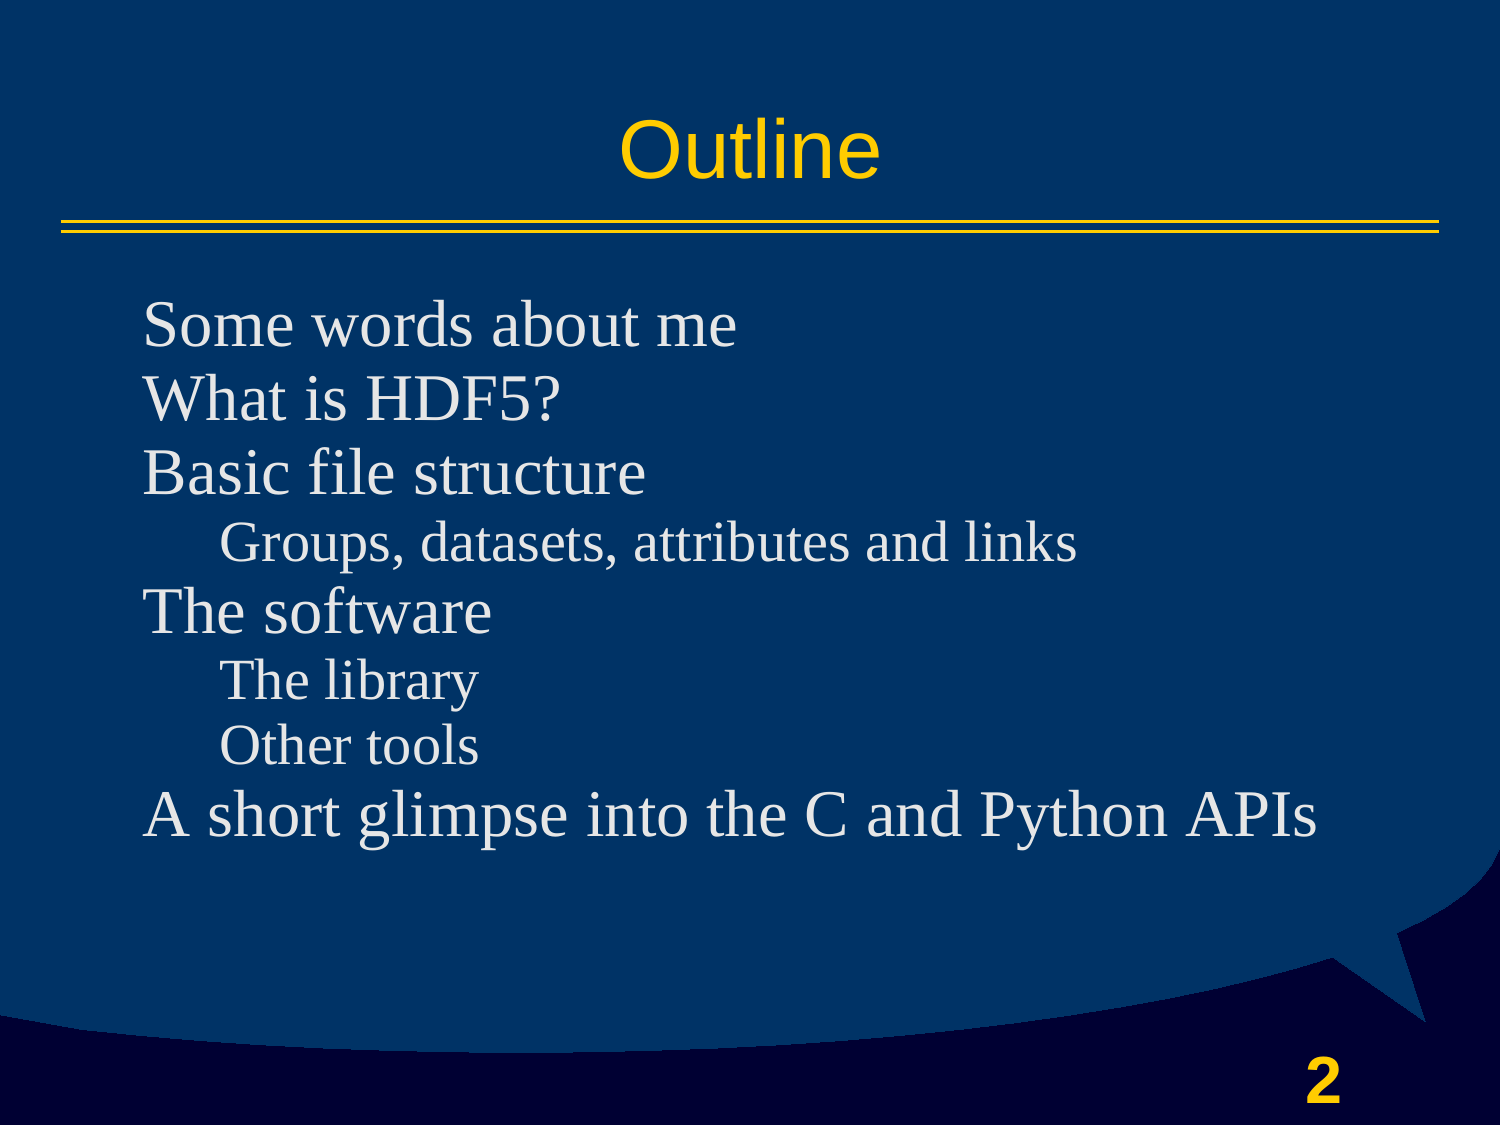

# Outline
Some words about me
What is HDF5?
Basic file structure
Groups, datasets, attributes and links
The software
The library
Other tools
A short glimpse into the C and Python APIs